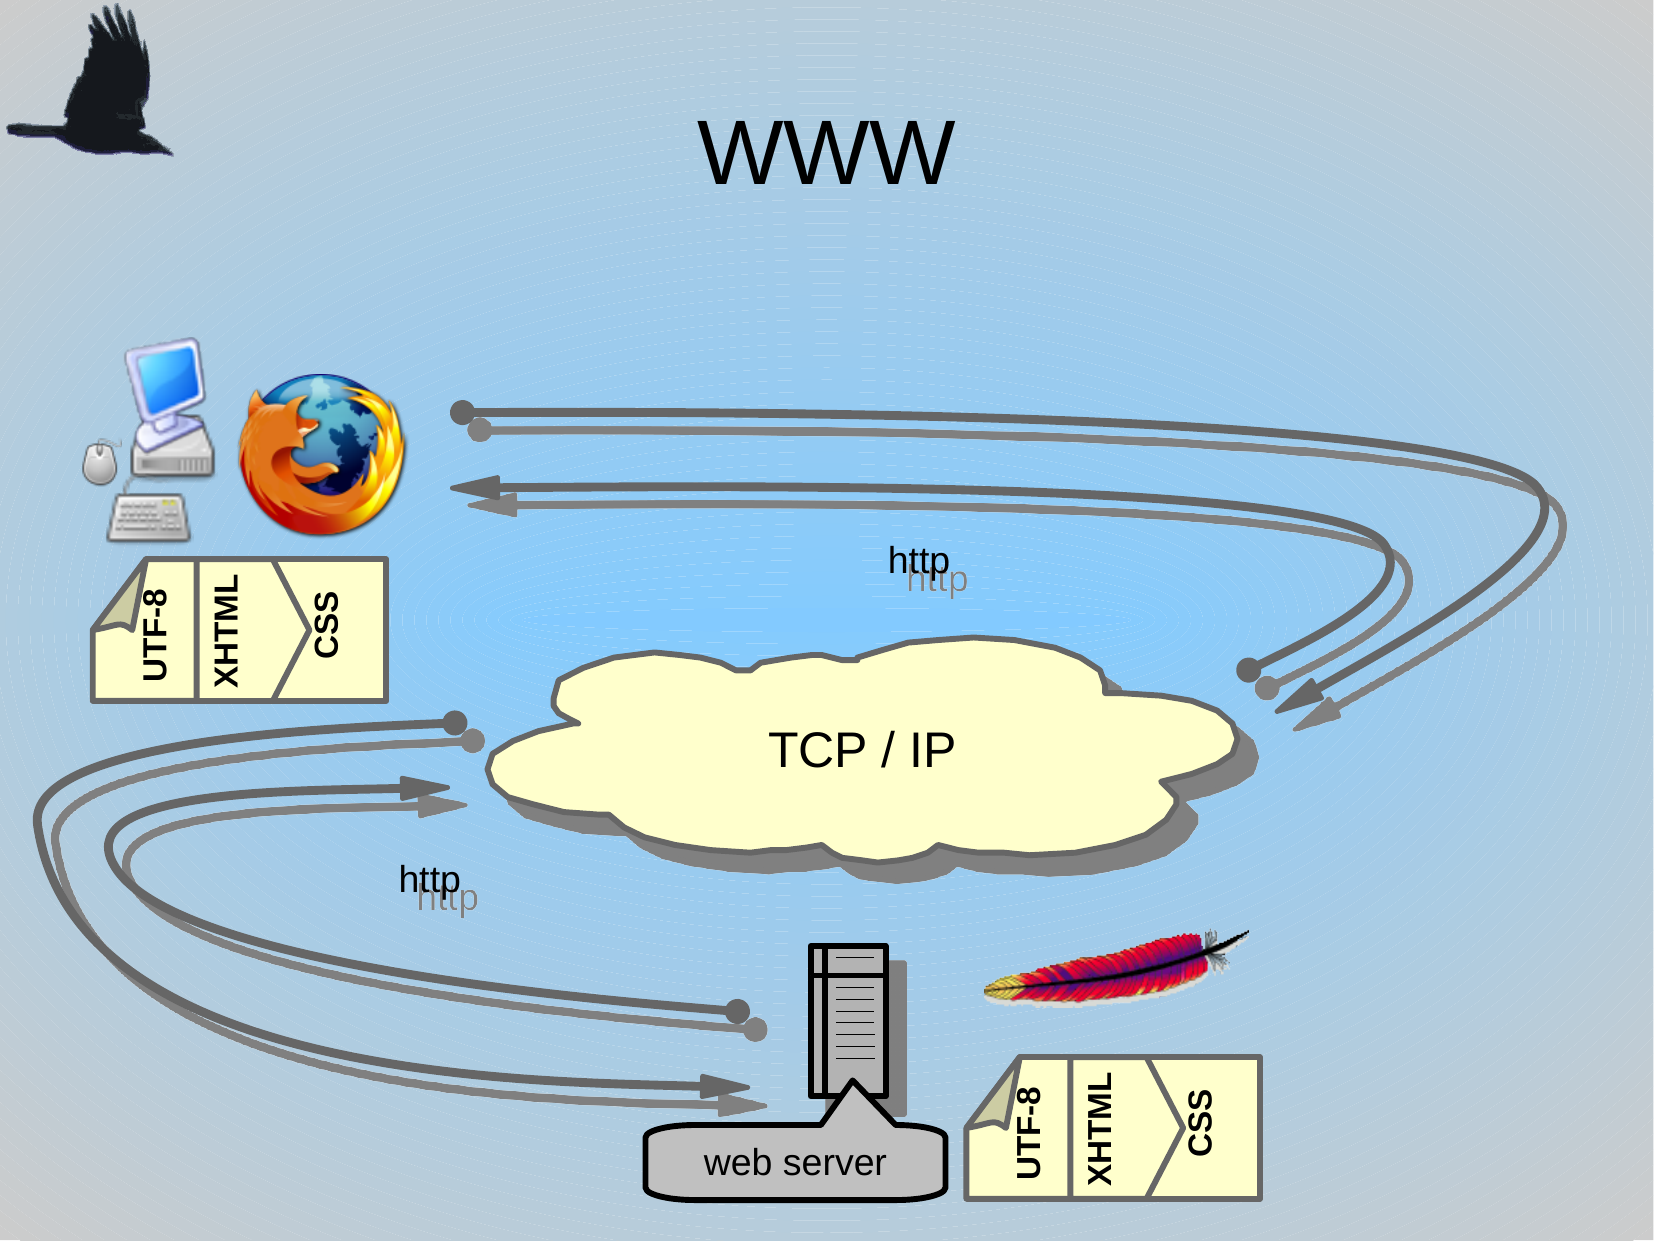

# WWW
http
UTF-8
CSS
XHTML
TCP / IP
http
UTF-8
CSS
XHTML
web server